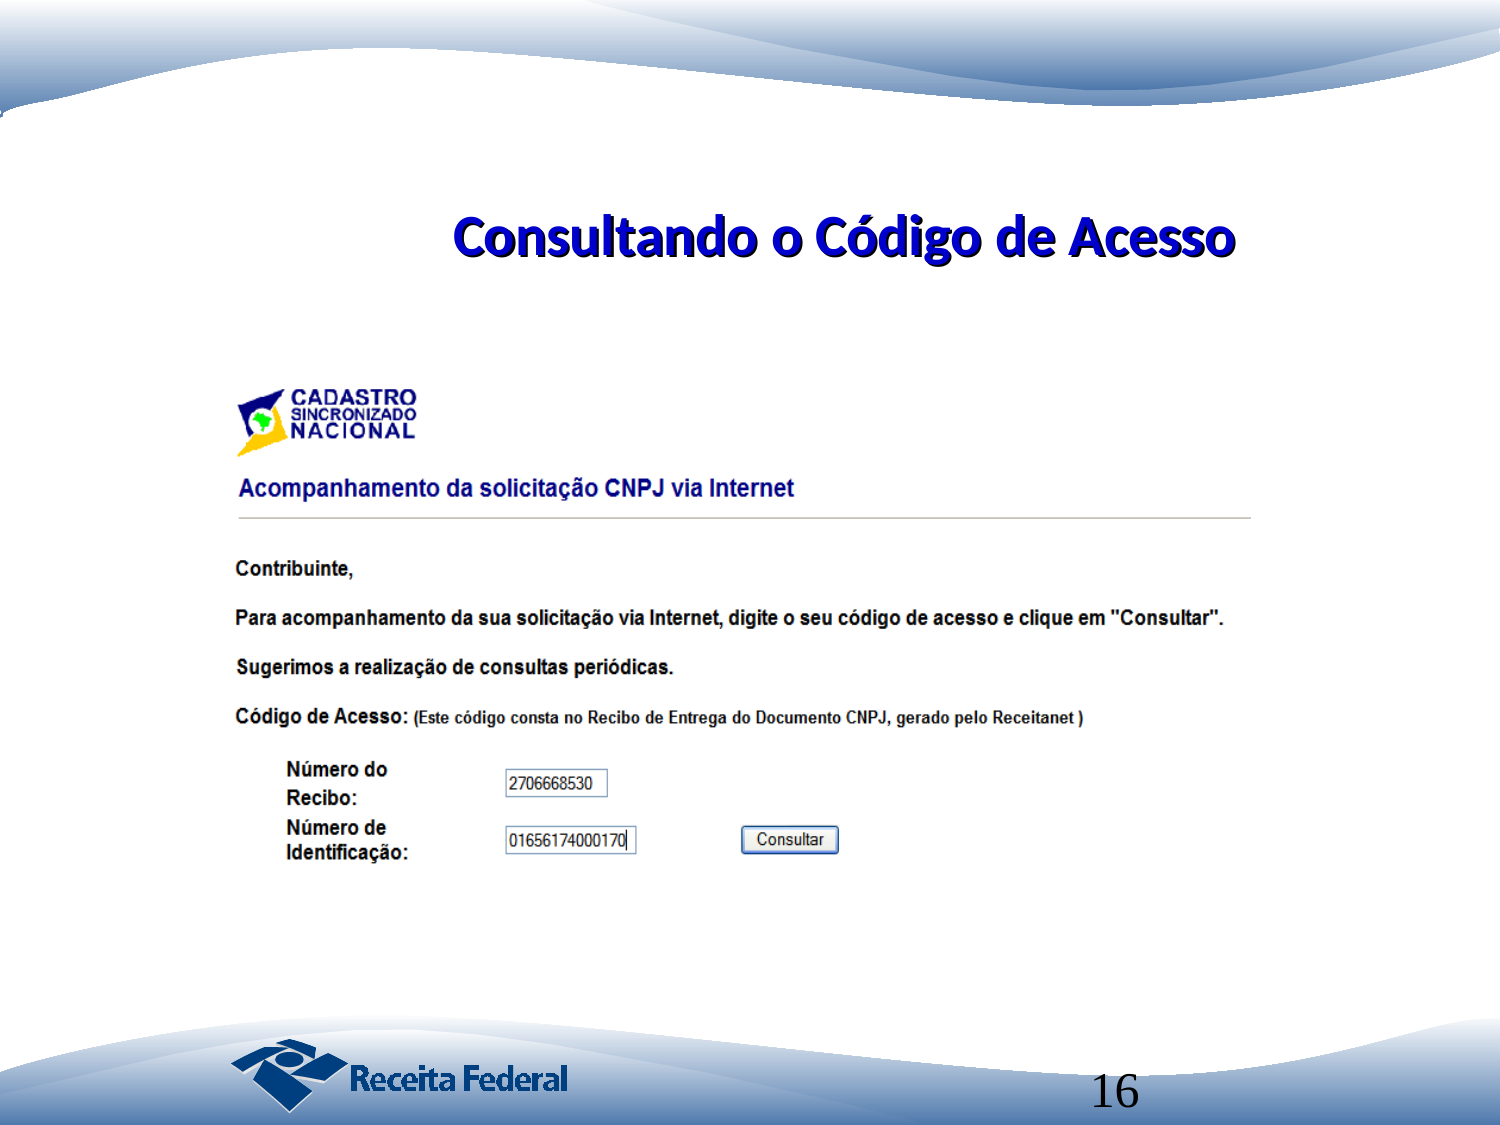

# Consultando o Código de Acesso
16